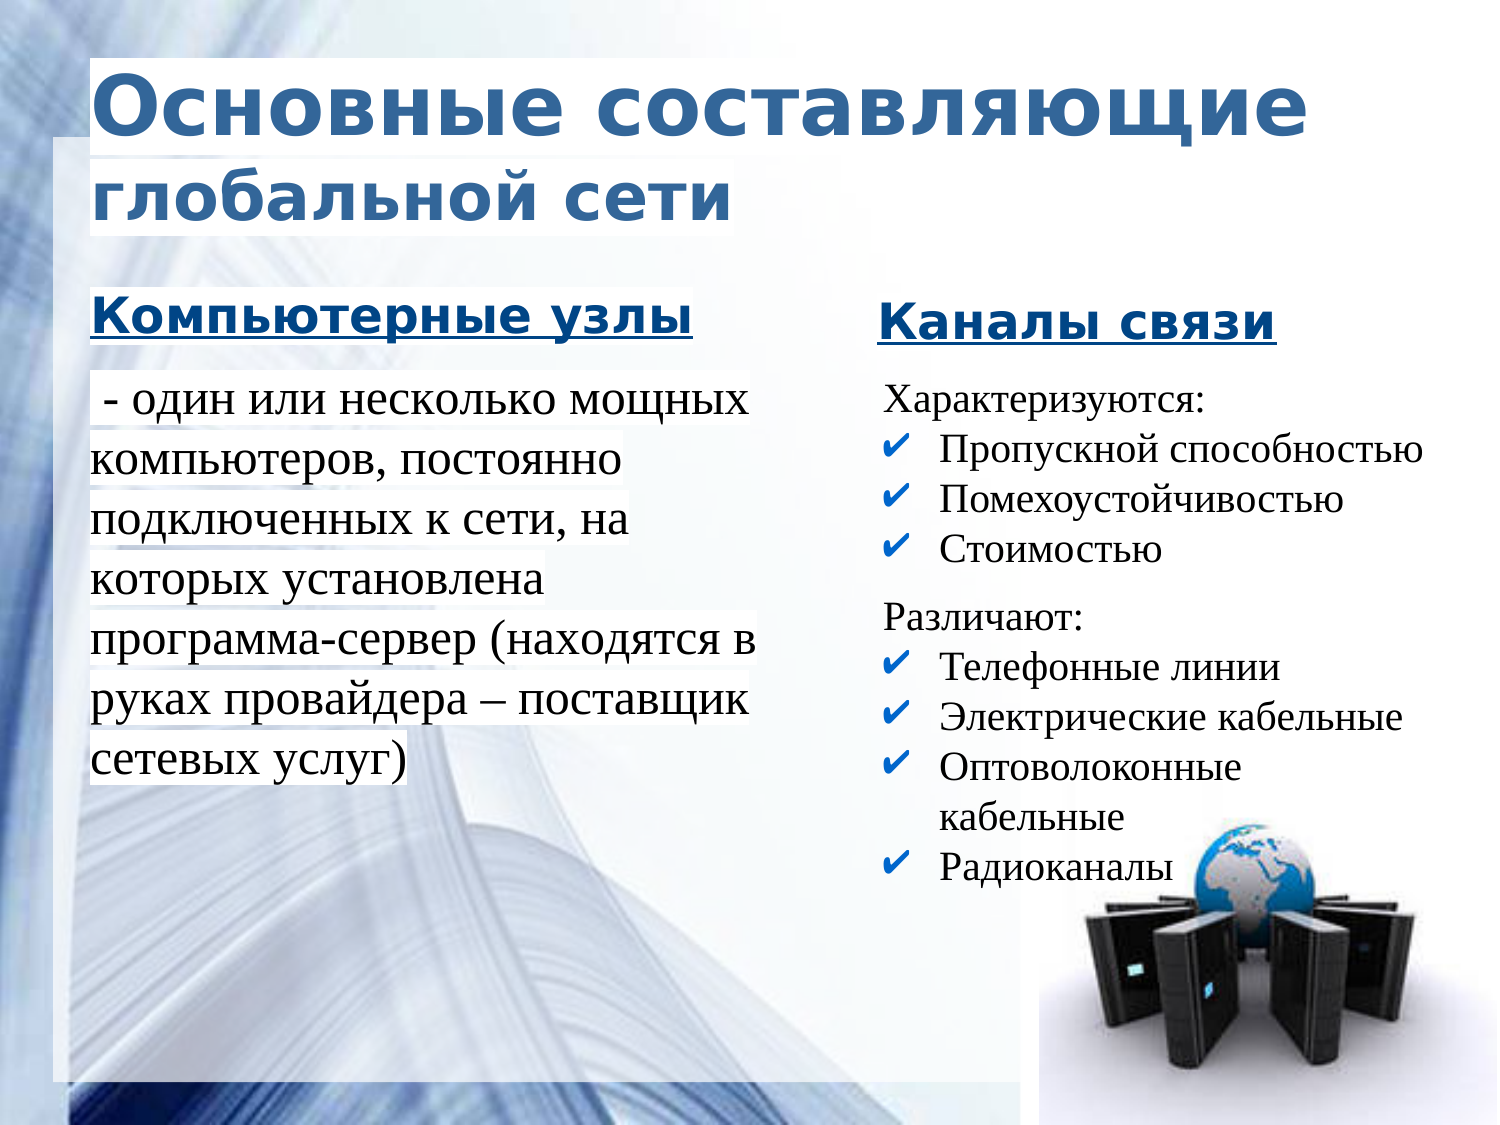

# Основные составляющие глобальной сети
Компьютерные узлы
Каналы связи
 - один или несколько мощных компьютеров, постоянно подключенных к сети, на которых установлена программа-сервер (находятся в руках провайдера – поставщик сетевых услуг)
Характеризуются:
Пропускной способностью
Помехоустойчивостью
Стоимостью
Различают:
Телефонные линии
Электрические кабельные
Оптоволоконные кабельные
Радиоканалы